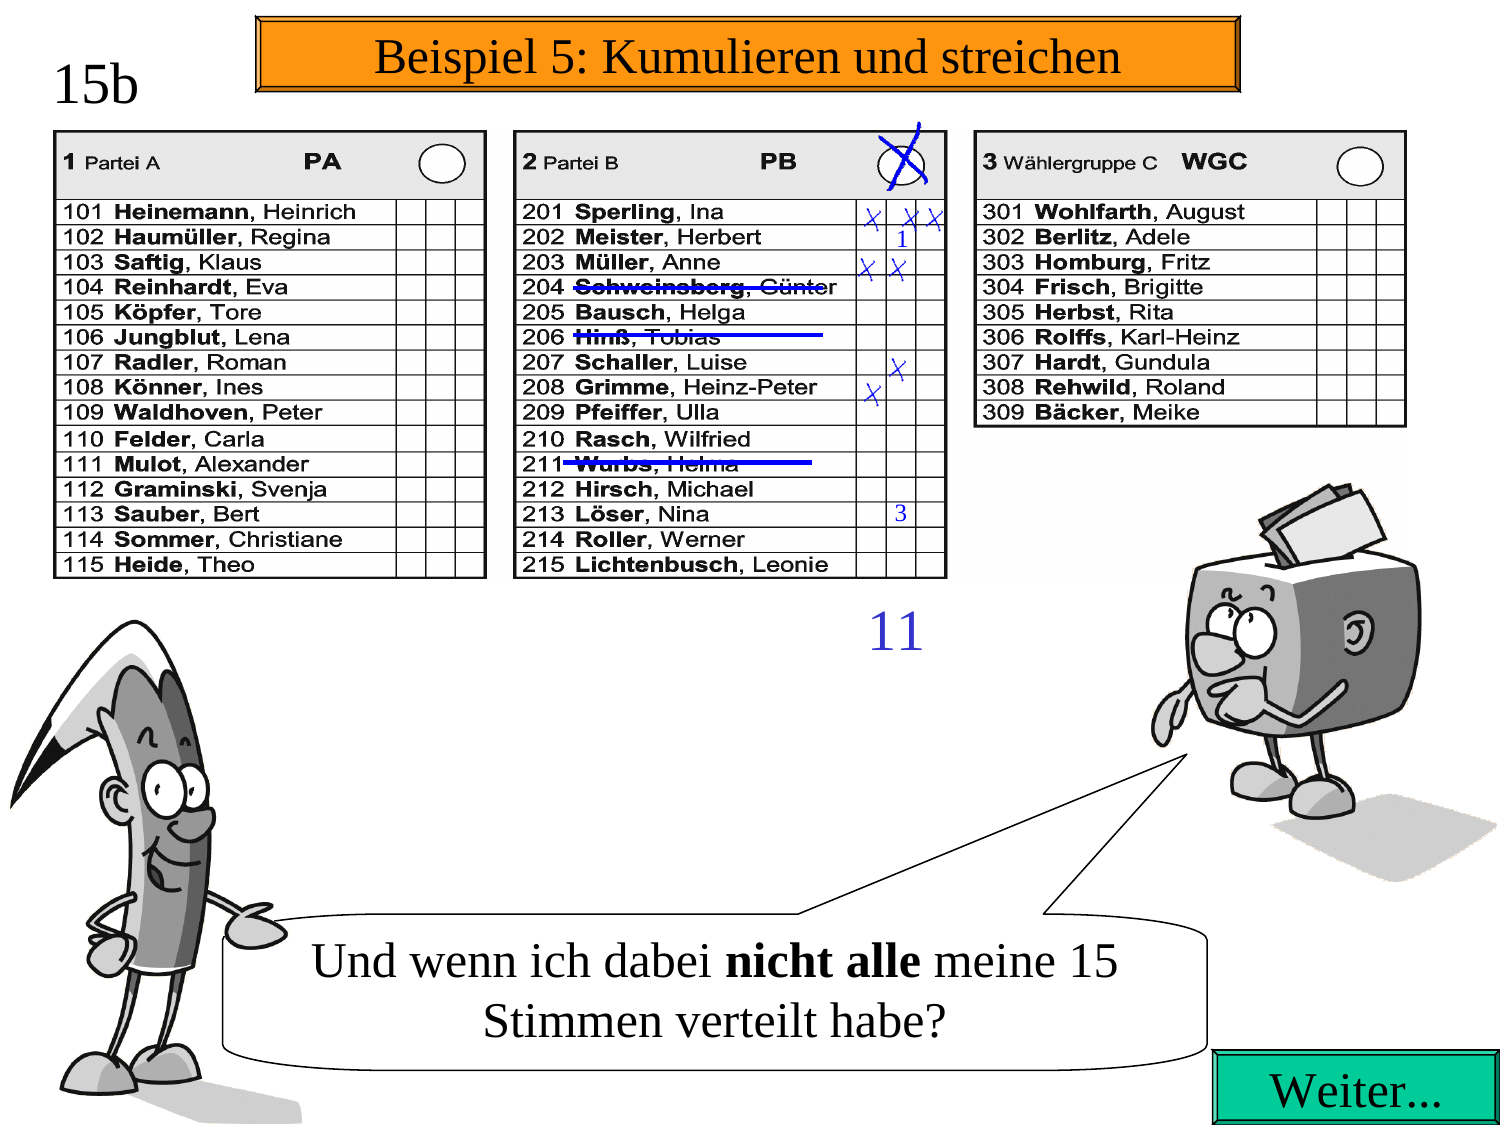

Beispiel 5: Kumulieren und streichen
15b
1
3
11
Und wenn ich dabei nicht alle meine 15 Stimmen verteilt habe?
Weiter...